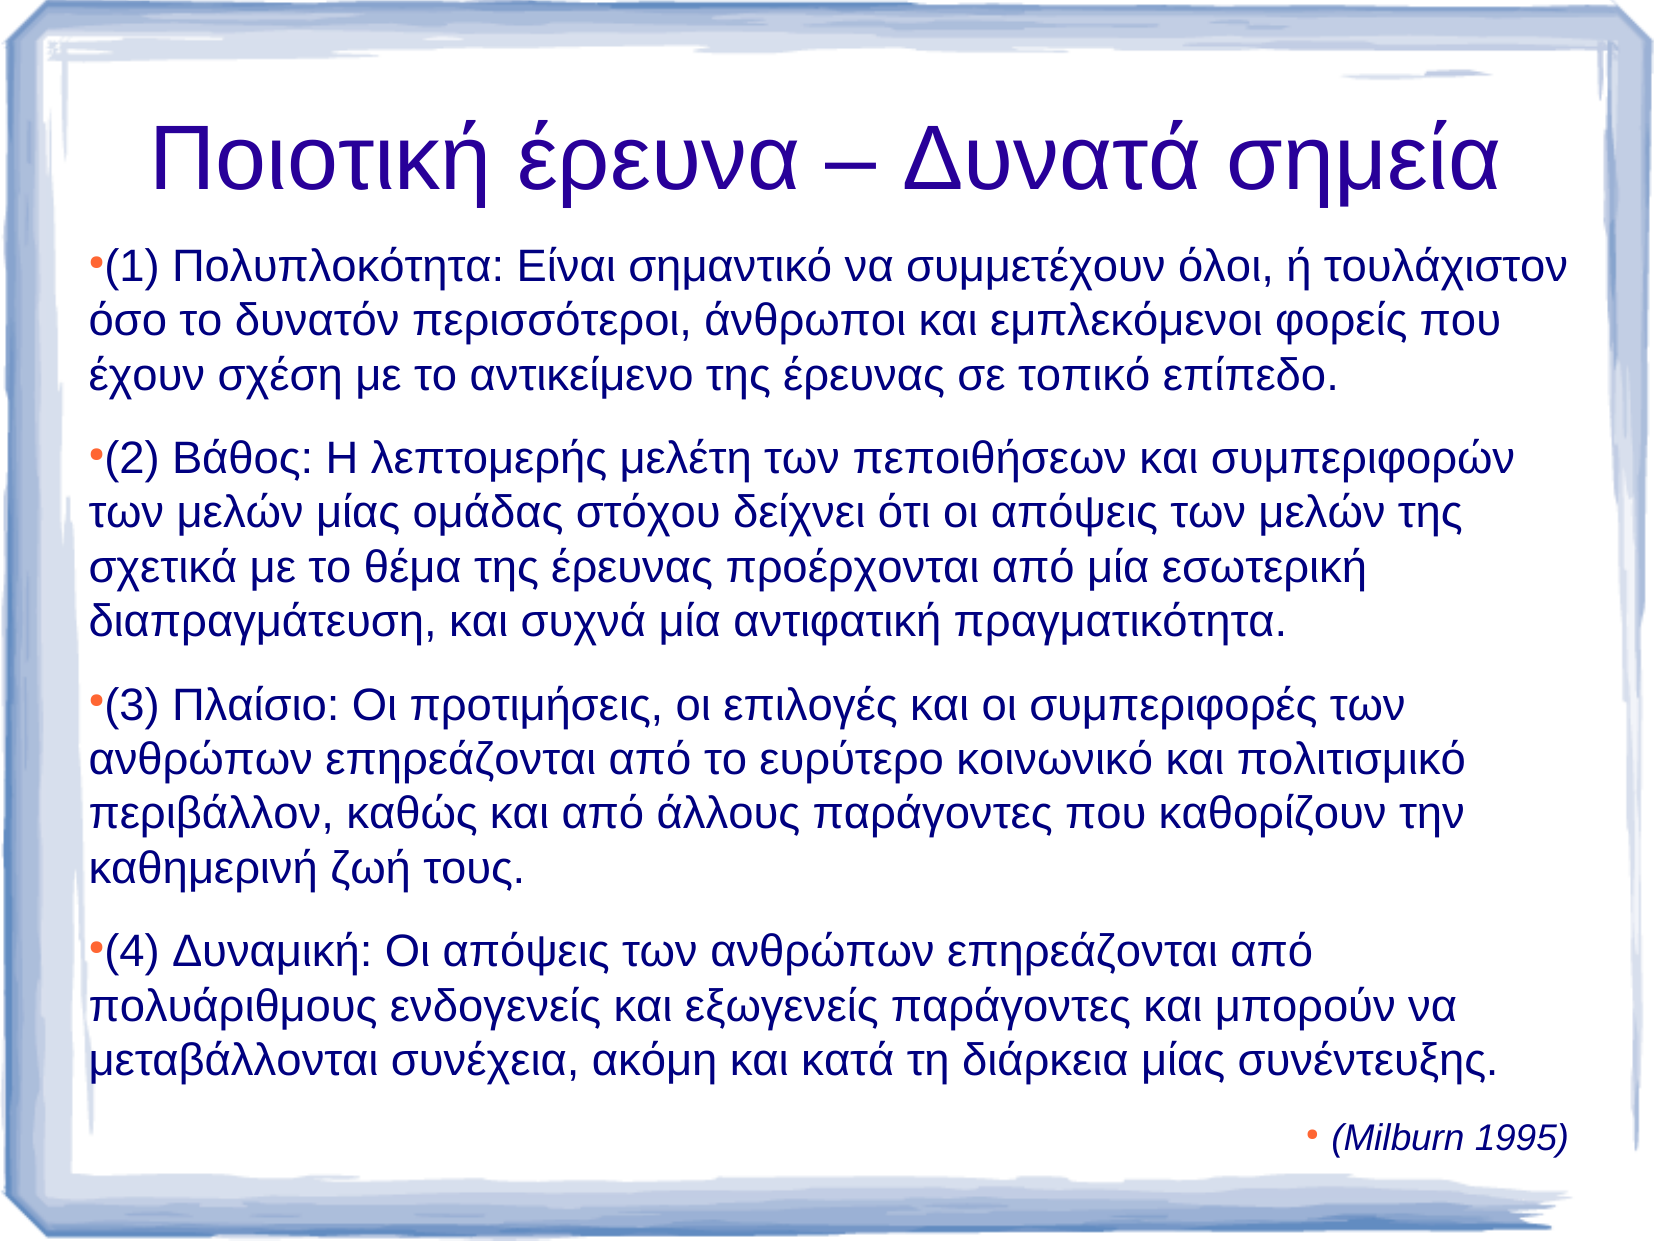

# Ποιοτική έρευνα – Δυνατά σημεία
(1) Πολυπλοκότητα: Είναι σημαντικό να συμμετέχουν όλοι, ή τουλάχιστον όσο το δυνατόν περισσότεροι, άνθρωποι και εμπλεκόμενοι φορείς που έχουν σχέση με το αντικείμενο της έρευνας σε τοπικό επίπεδο.
(2) Βάθος: Η λεπτομερής μελέτη των πεποιθήσεων και συμπεριφορών των μελών μίας ομάδας στόχου δείχνει ότι οι απόψεις των μελών της σχετικά με το θέμα της έρευνας προέρχονται από μία εσωτερική διαπραγμάτευση, και συχνά μία αντιφατική πραγματικότητα.
(3) Πλαίσιο: Οι προτιμήσεις, οι επιλογές και οι συμπεριφορές των ανθρώπων επηρεάζονται από το ευρύτερο κοινωνικό και πολιτισμικό περιβάλλον, καθώς και από άλλους παράγοντες που καθορίζουν την καθημερινή ζωή τους.
(4) Δυναμική: Οι απόψεις των ανθρώπων επηρεάζονται από πολυάριθμους ενδογενείς και εξωγενείς παράγοντες και μπορούν να μεταβάλλονται συνέχεια, ακόμη και κατά τη διάρκεια μίας συνέντευξης.
(Milburn 1995)